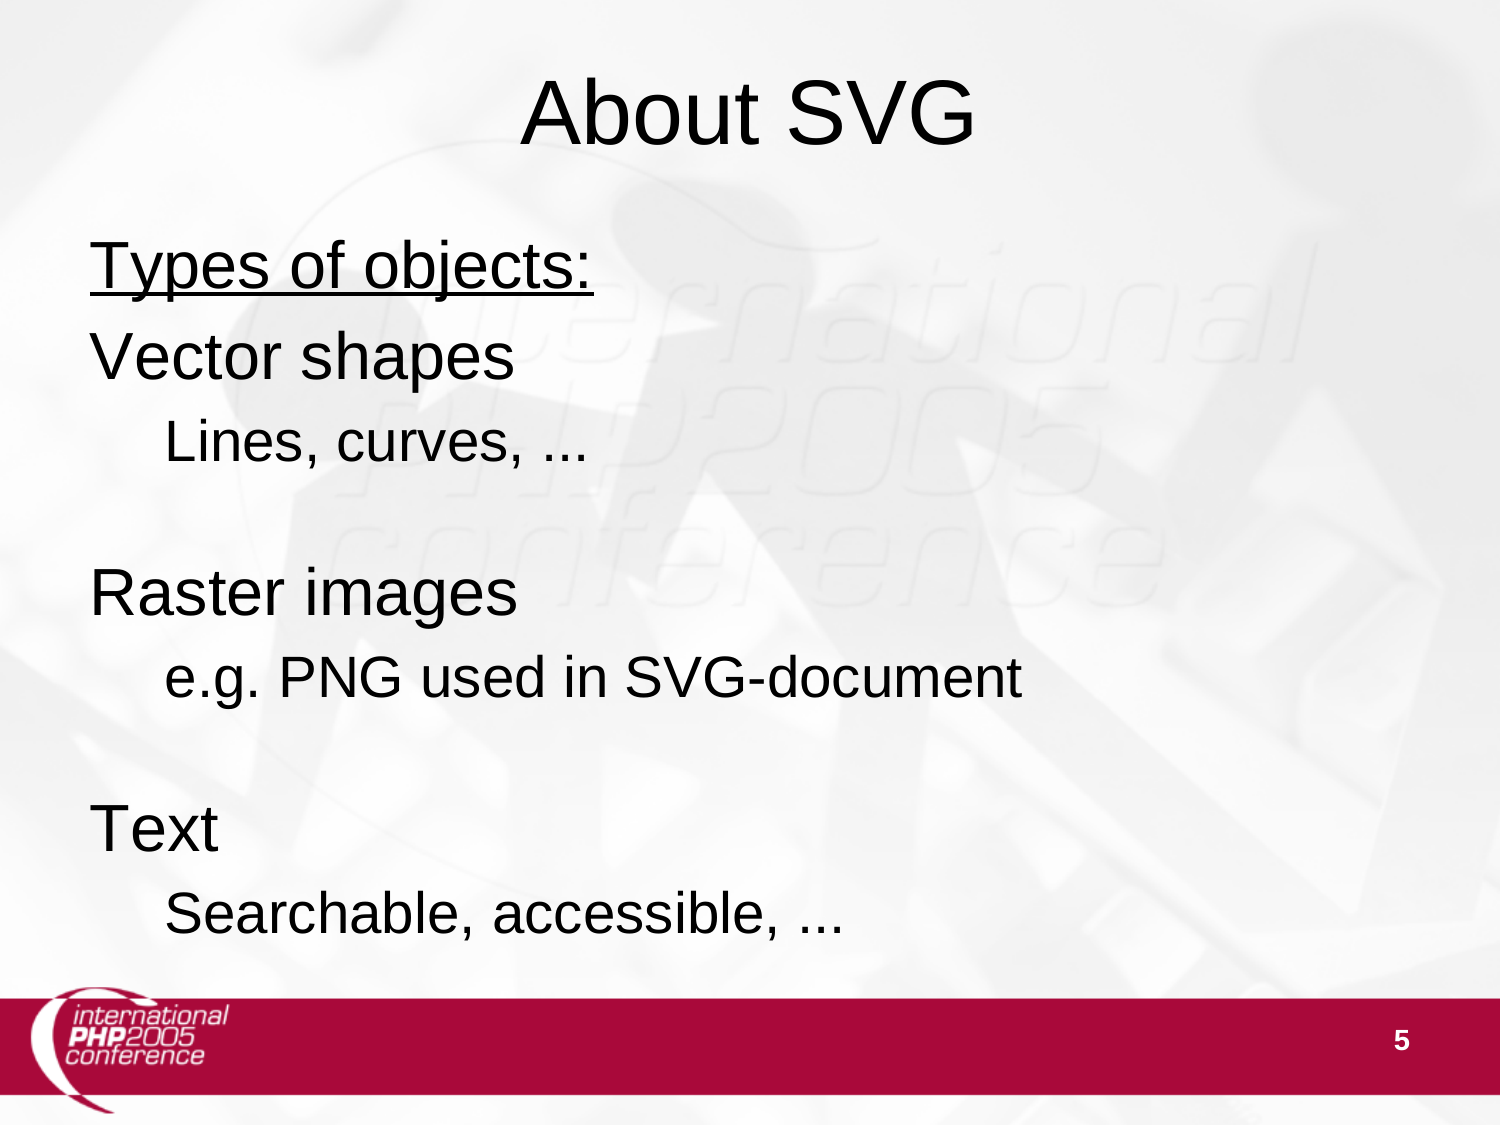

# About SVG
Types of objects:
Vector shapes
Lines, curves, ...
Raster images
e.g. PNG used in SVG-document
Text
Searchable, accessible, ...
5